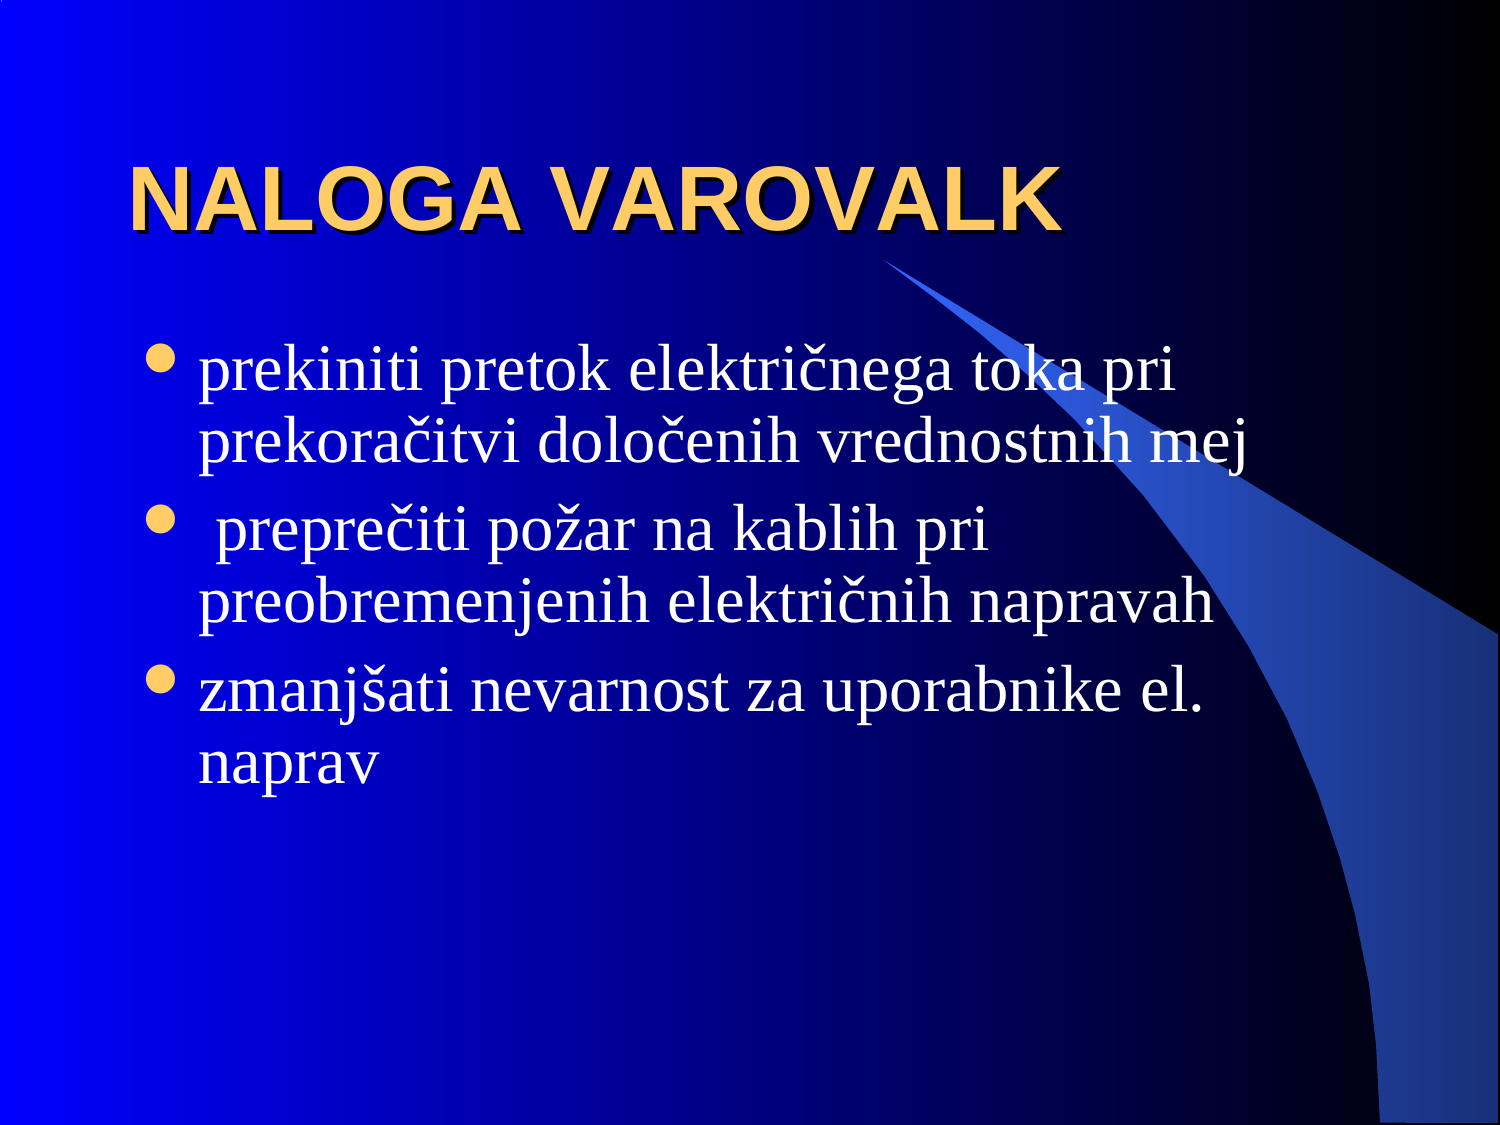

# NALOGA VAROVALK
prekiniti pretok električnega toka pri prekoračitvi določenih vrednostnih mej
 preprečiti požar na kablih pri preobremenjenih električnih napravah
zmanjšati nevarnost za uporabnike el. naprav